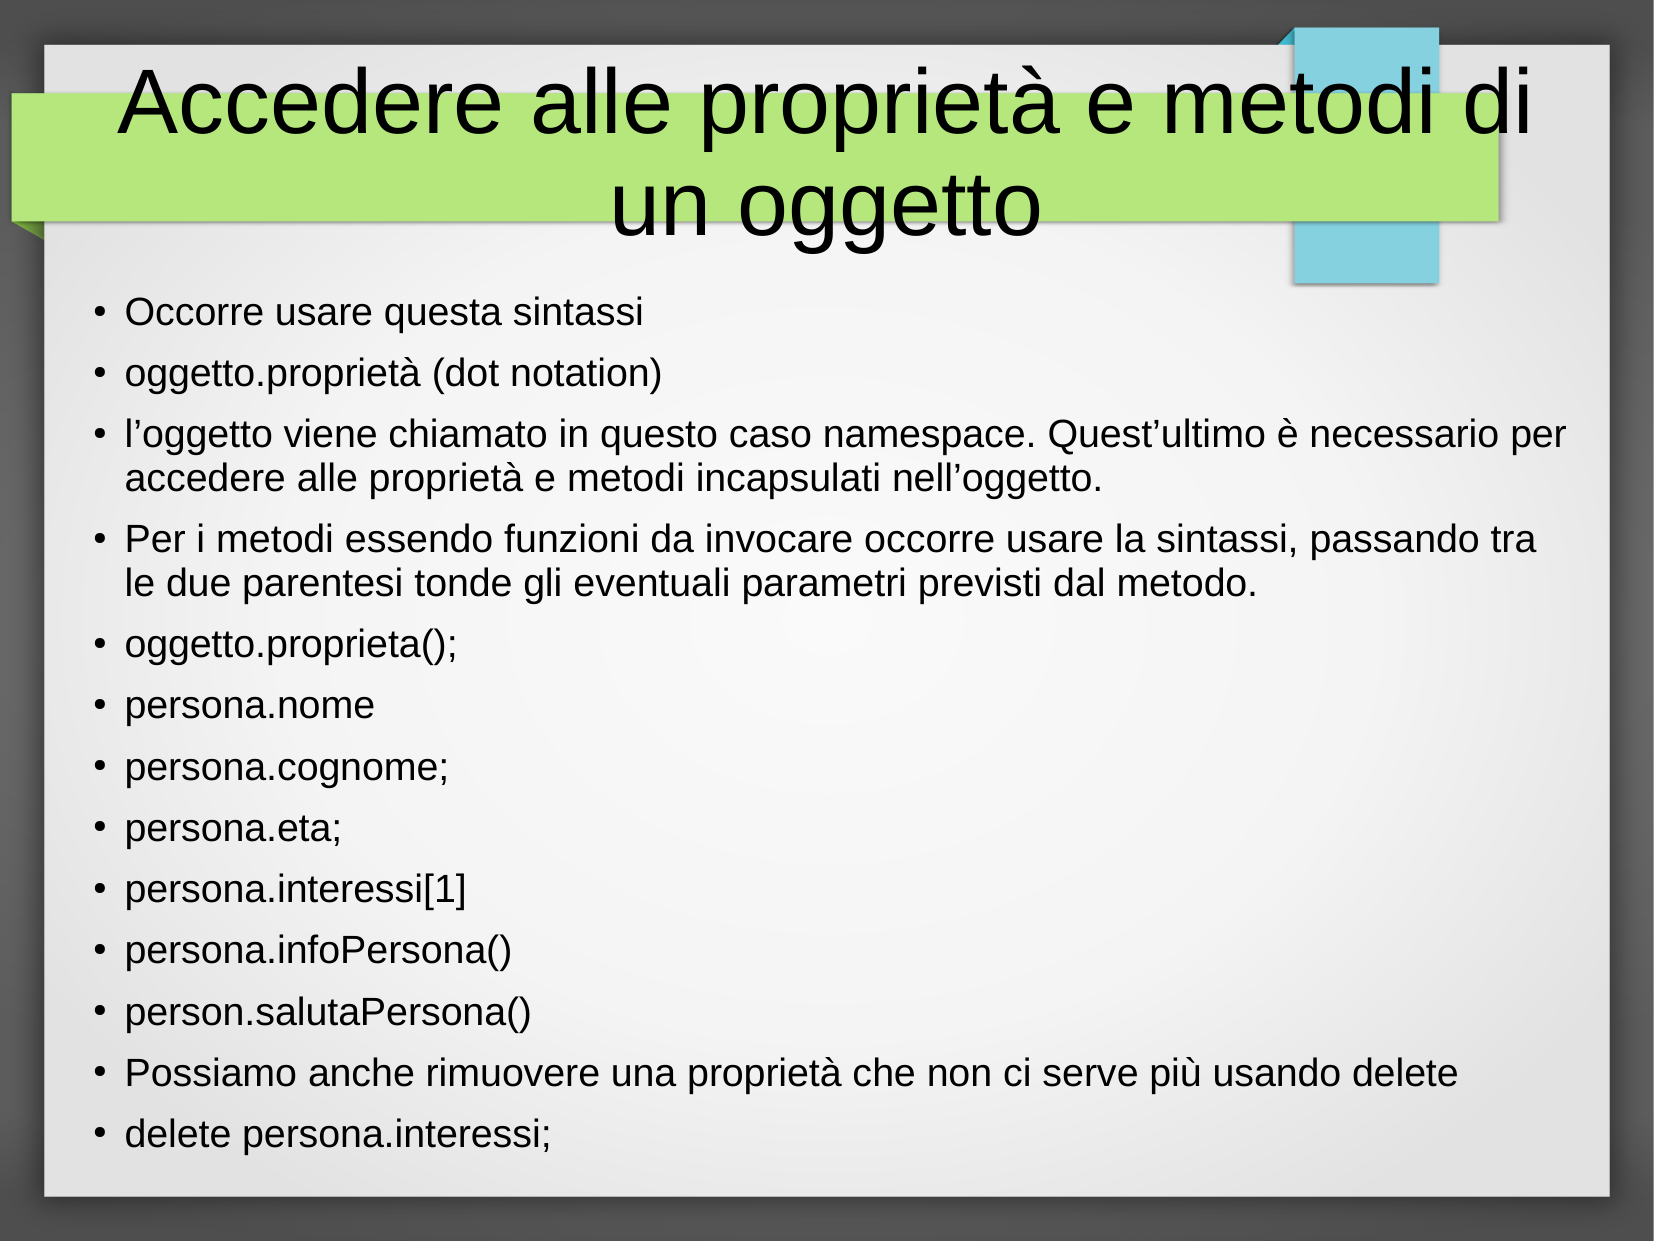

# Accedere alle proprietà e metodi di un oggetto
Occorre usare questa sintassi
oggetto.proprietà (dot notation)
l’oggetto viene chiamato in questo caso namespace. Quest’ultimo è necessario per accedere alle proprietà e metodi incapsulati nell’oggetto.
Per i metodi essendo funzioni da invocare occorre usare la sintassi, passando tra le due parentesi tonde gli eventuali parametri previsti dal metodo.
oggetto.proprieta();
persona.nome
persona.cognome;
persona.eta;
persona.interessi[1]
persona.infoPersona()
person.salutaPersona()
Possiamo anche rimuovere una proprietà che non ci serve più usando delete
delete persona.interessi;